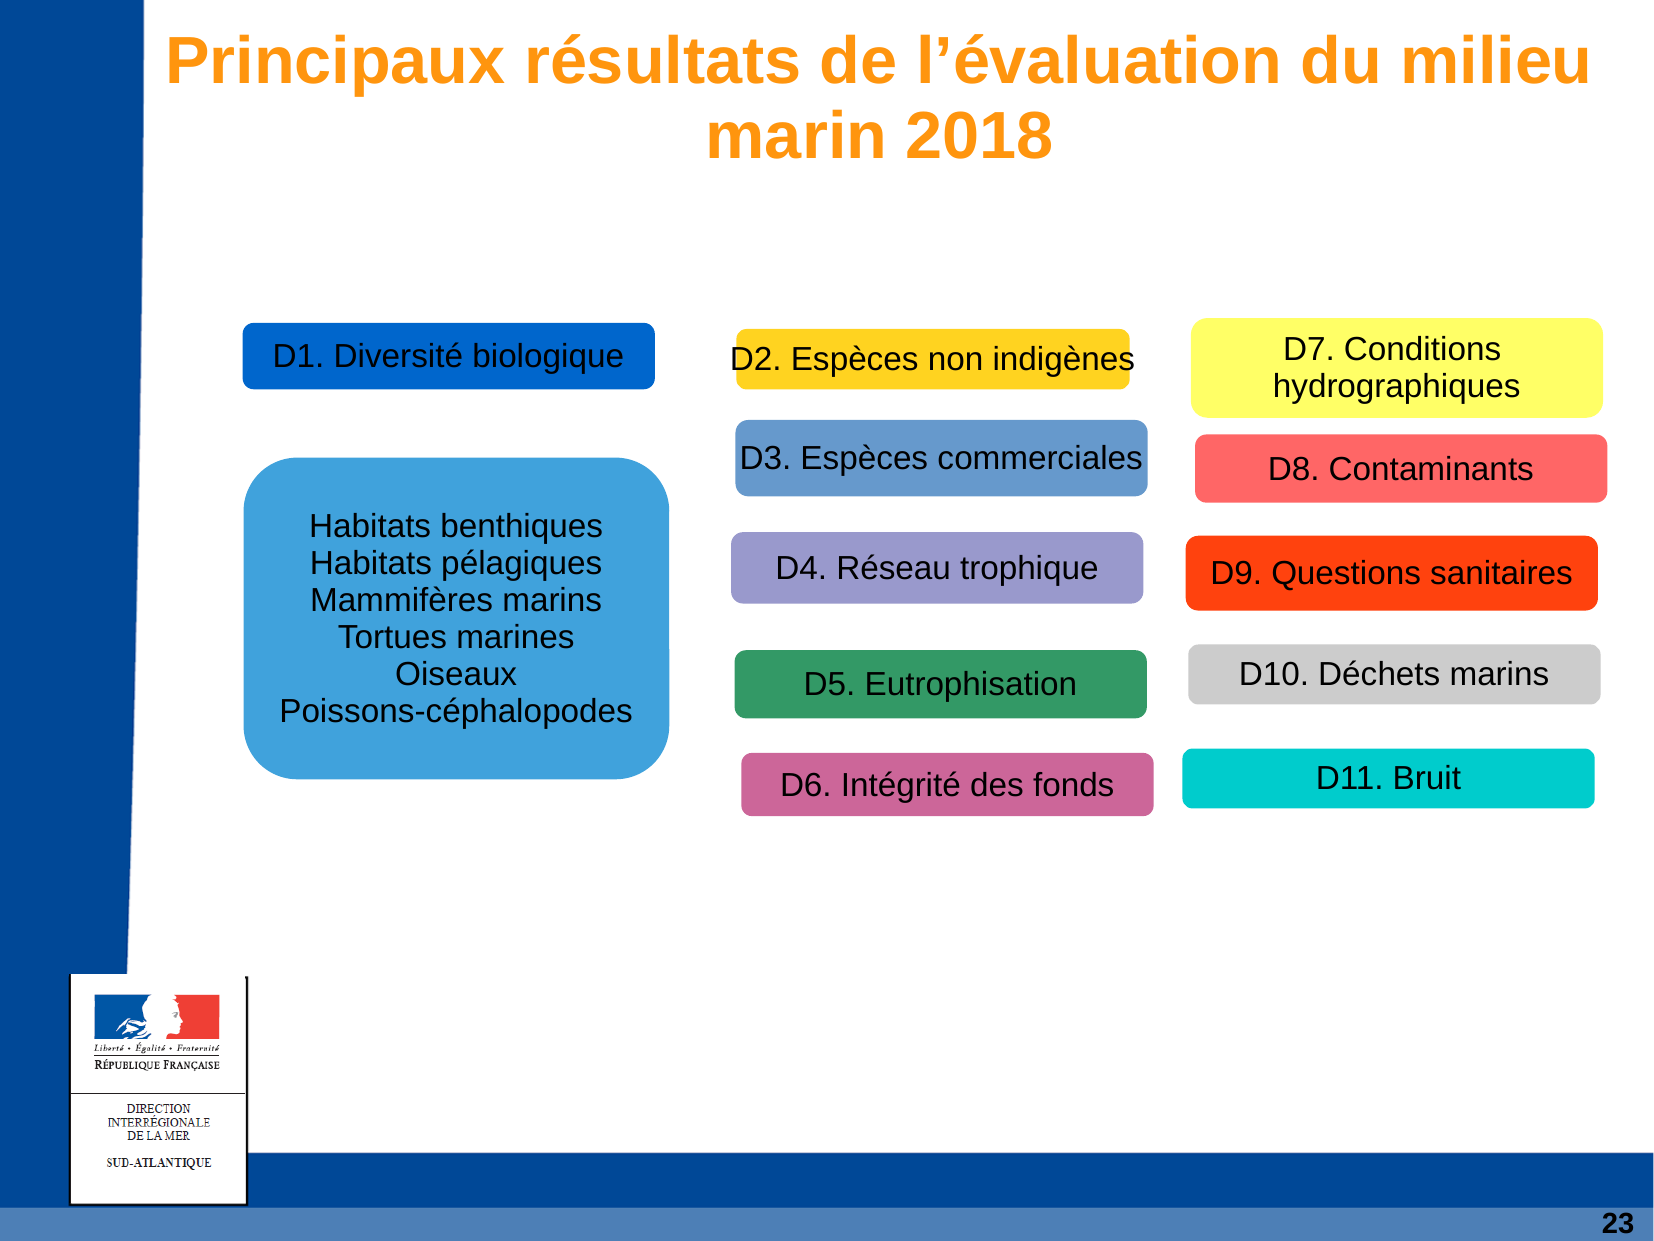

Principaux résultats de l’évaluation du milieu marin 2018
D7. Conditions
hydrographiques
D1. Diversité biologique
D2. Espèces non indigènes
D3. Espèces commerciales
D8. Contaminants
Habitats benthiques
Habitats pélagiques
Mammifères marins
Tortues marines
Oiseaux
Poissons-céphalopodes
D4. Réseau trophique
D9. Questions sanitaires
D10. Déchets marins
D5. Eutrophisation
D11. Bruit
D6. Intégrité des fonds